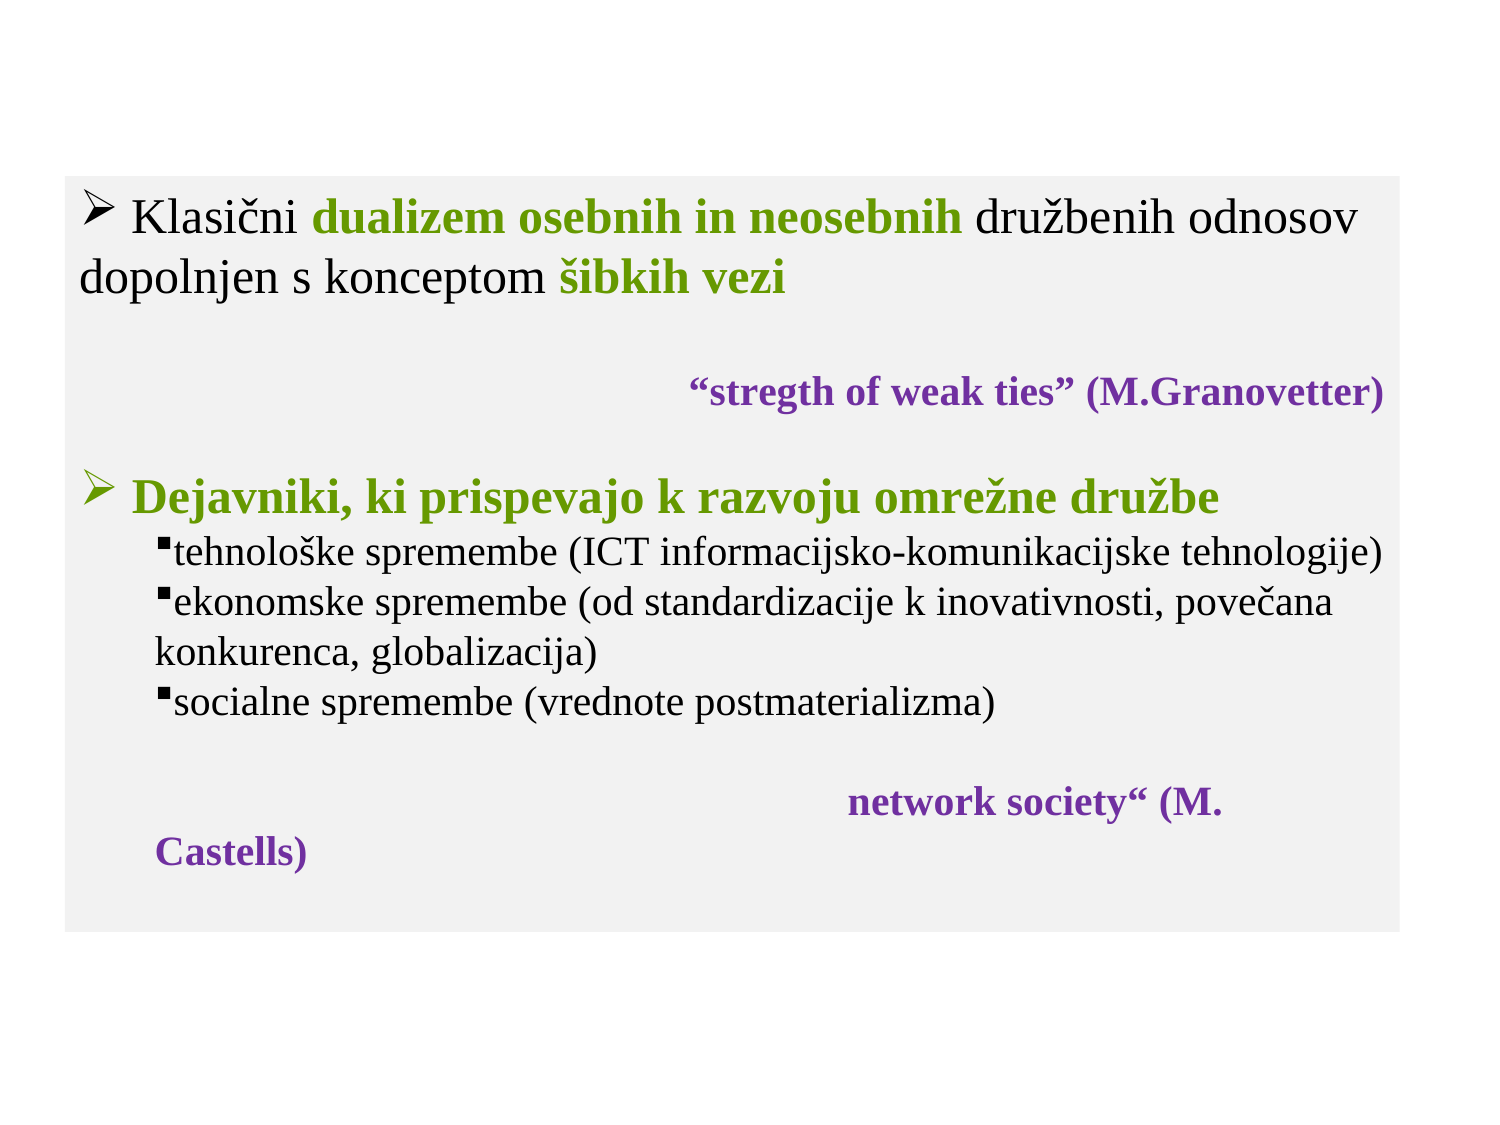

Klasični dualizem osebnih in neosebnih družbenih odnosov dopolnjen s konceptom šibkih vezi
“stregth of weak ties” (M.Granovetter)
 Dejavniki, ki prispevajo k razvoju omrežne družbe
tehnološke spremembe (ICT informacijsko-komunikacijske tehnologije)
ekonomske spremembe (od standardizacije k inovativnosti, povečana konkurenca, globalizacija)
socialne spremembe (vrednote postmaterializma)
 network society“ (M. Castells)